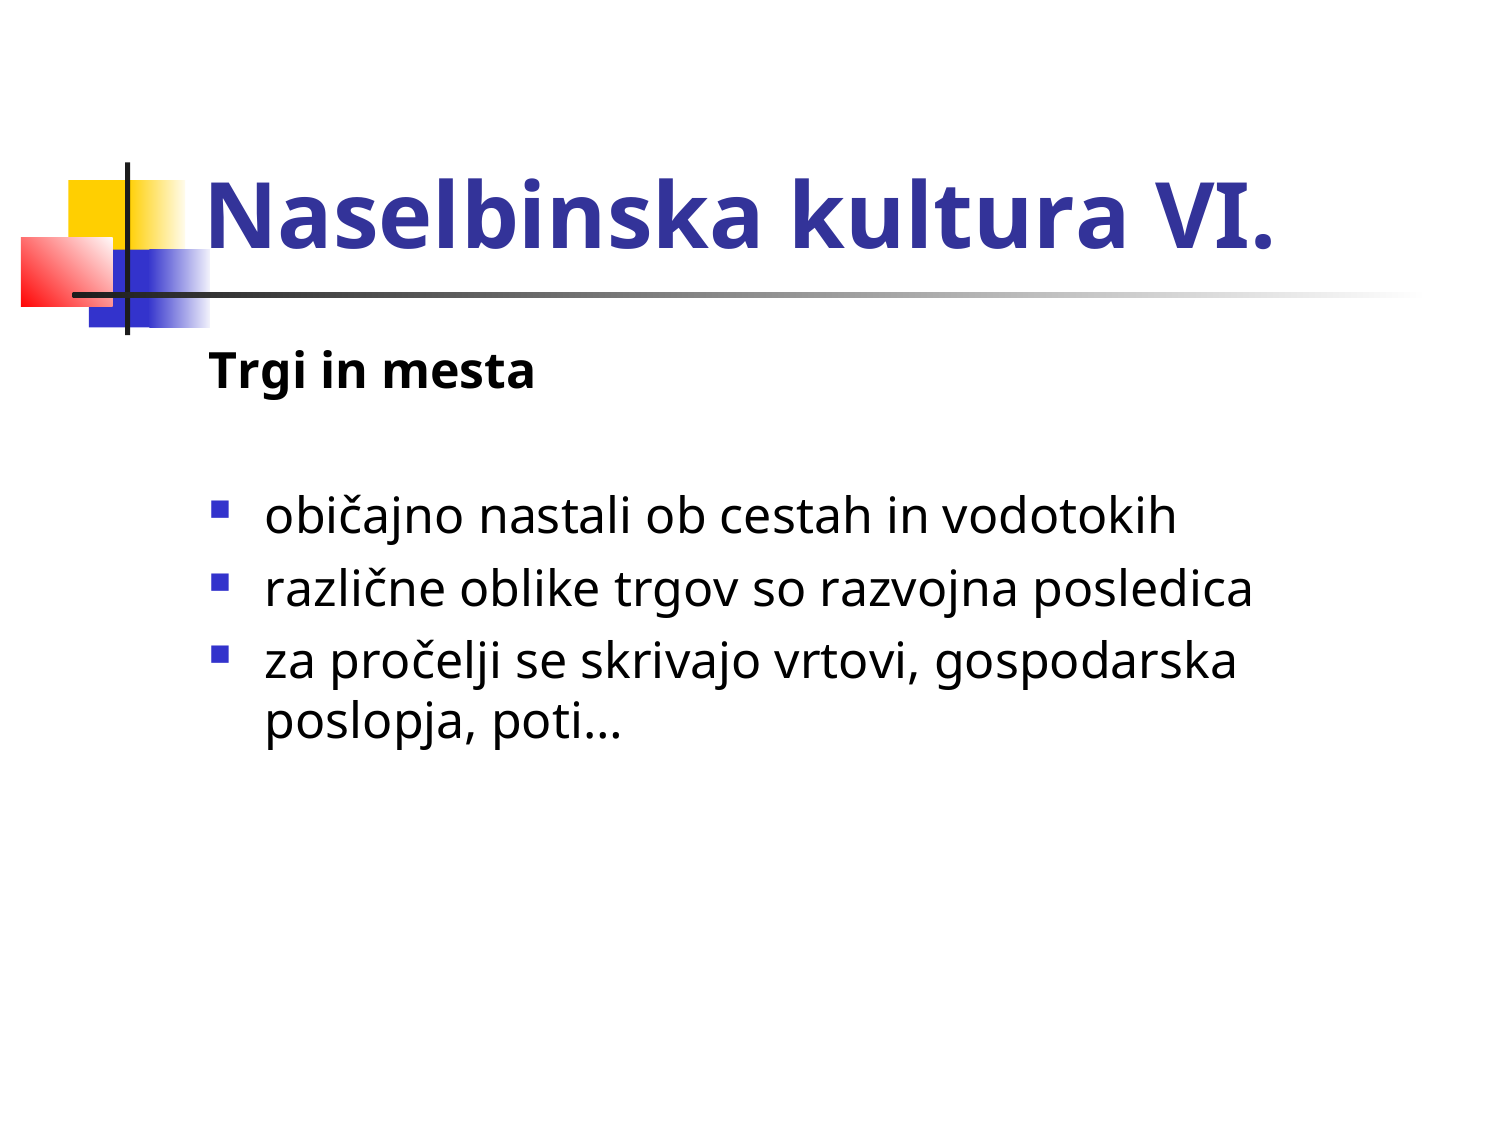

# Naselbinska kultura VI.
Trgi in mesta
običajno nastali ob cestah in vodotokih
različne oblike trgov so razvojna posledica
za pročelji se skrivajo vrtovi, gospodarska poslopja, poti…